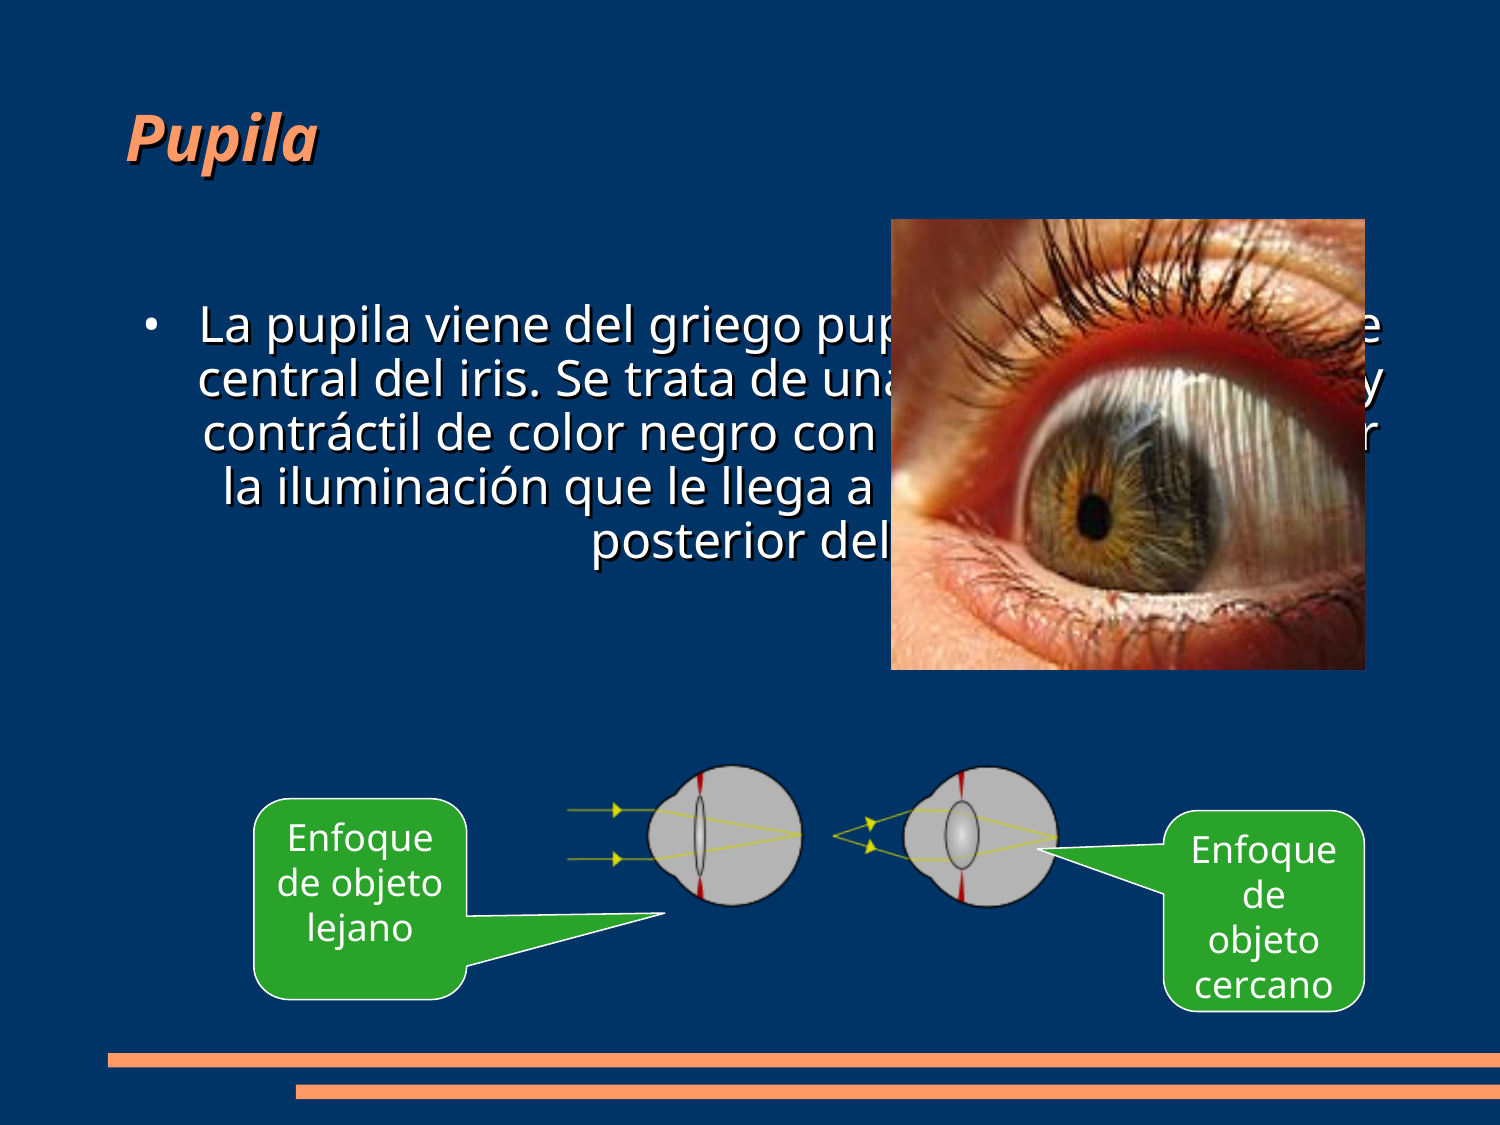

# Pupila
La pupila viene del griego pupis y significa la parte central del iris. Se trata de una abertura dilatable y contráctil de color negro con la función de regular la iluminación que le llega a la retina, en la parte posterior del ojo.
Enfoque de objeto lejano
Enfoque de objeto cercano